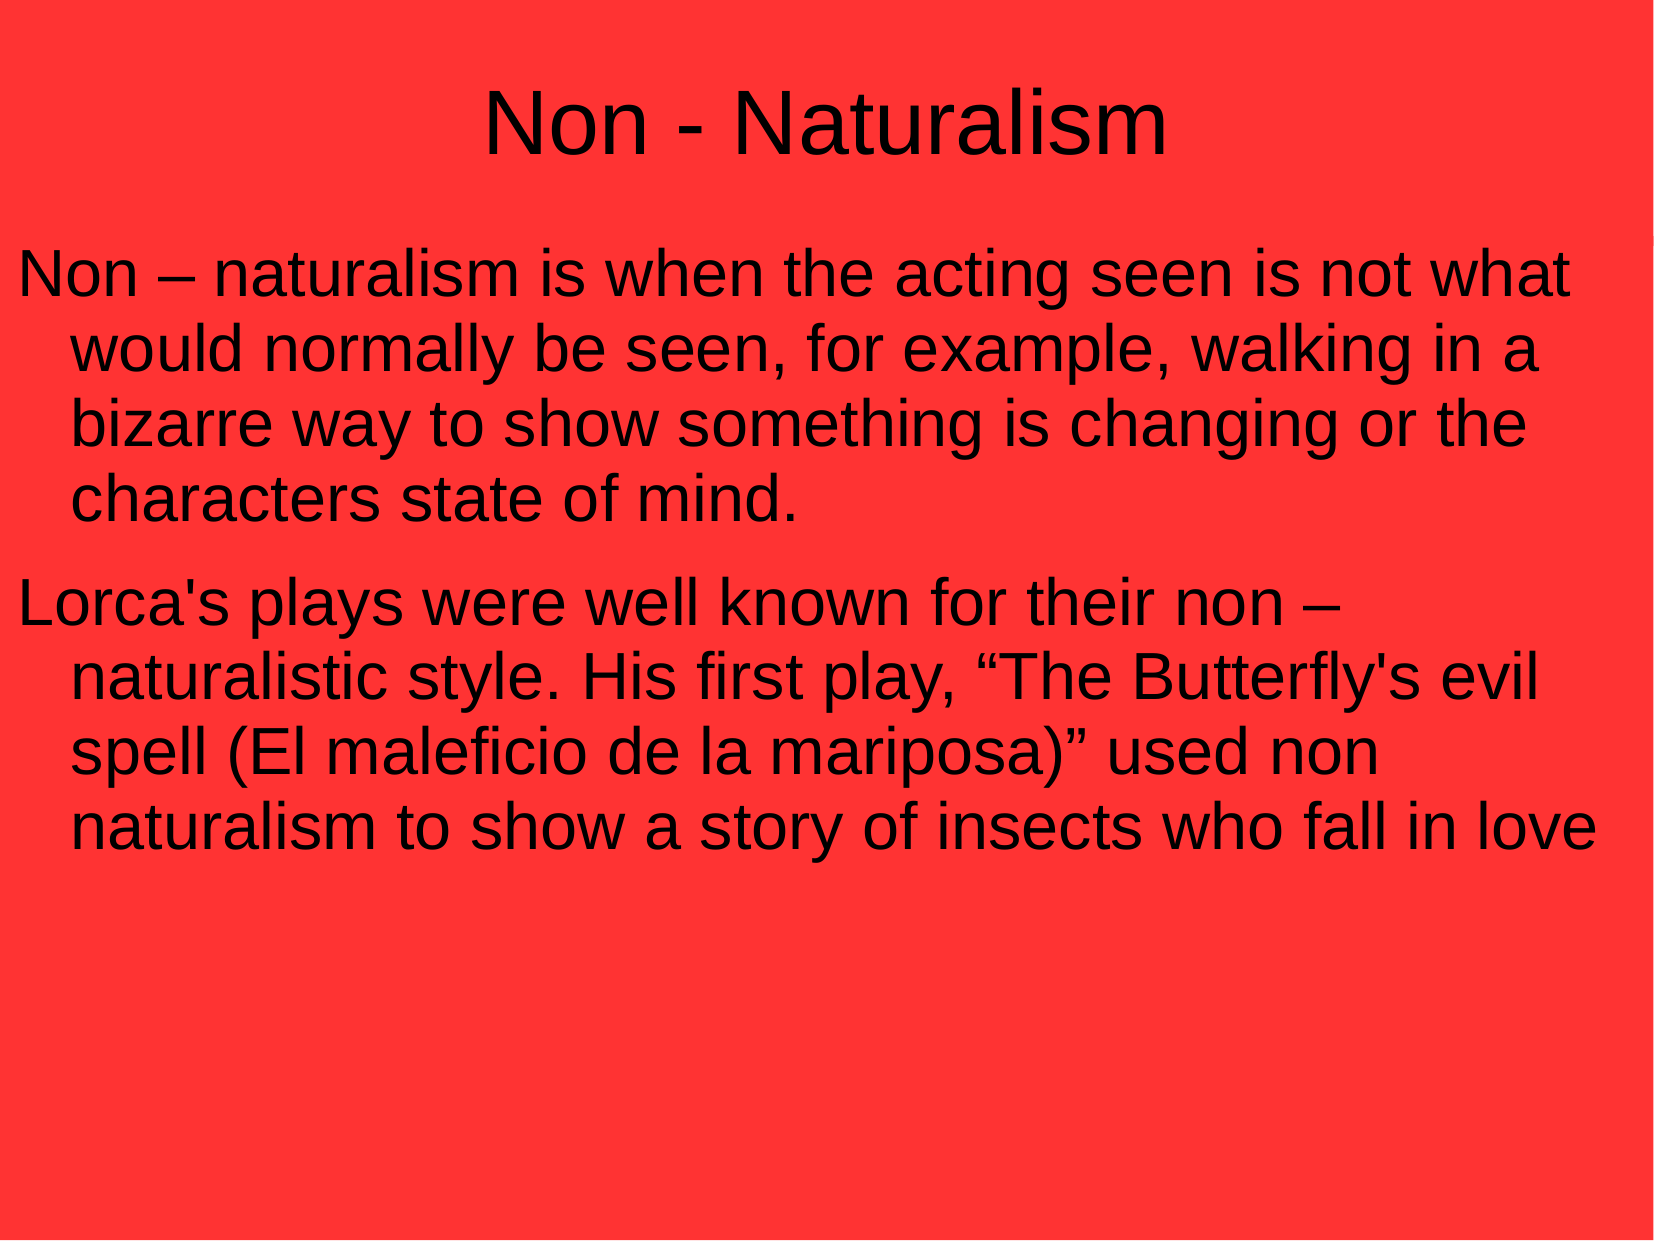

# Non - Naturalism
Non – naturalism is when the acting seen is not what would normally be seen, for example, walking in a bizarre way to show something is changing or the characters state of mind.
Lorca's plays were well known for their non – naturalistic style. His first play, “The Butterfly's evil spell (El maleficio de la mariposa)” used non naturalism to show a story of insects who fall in love